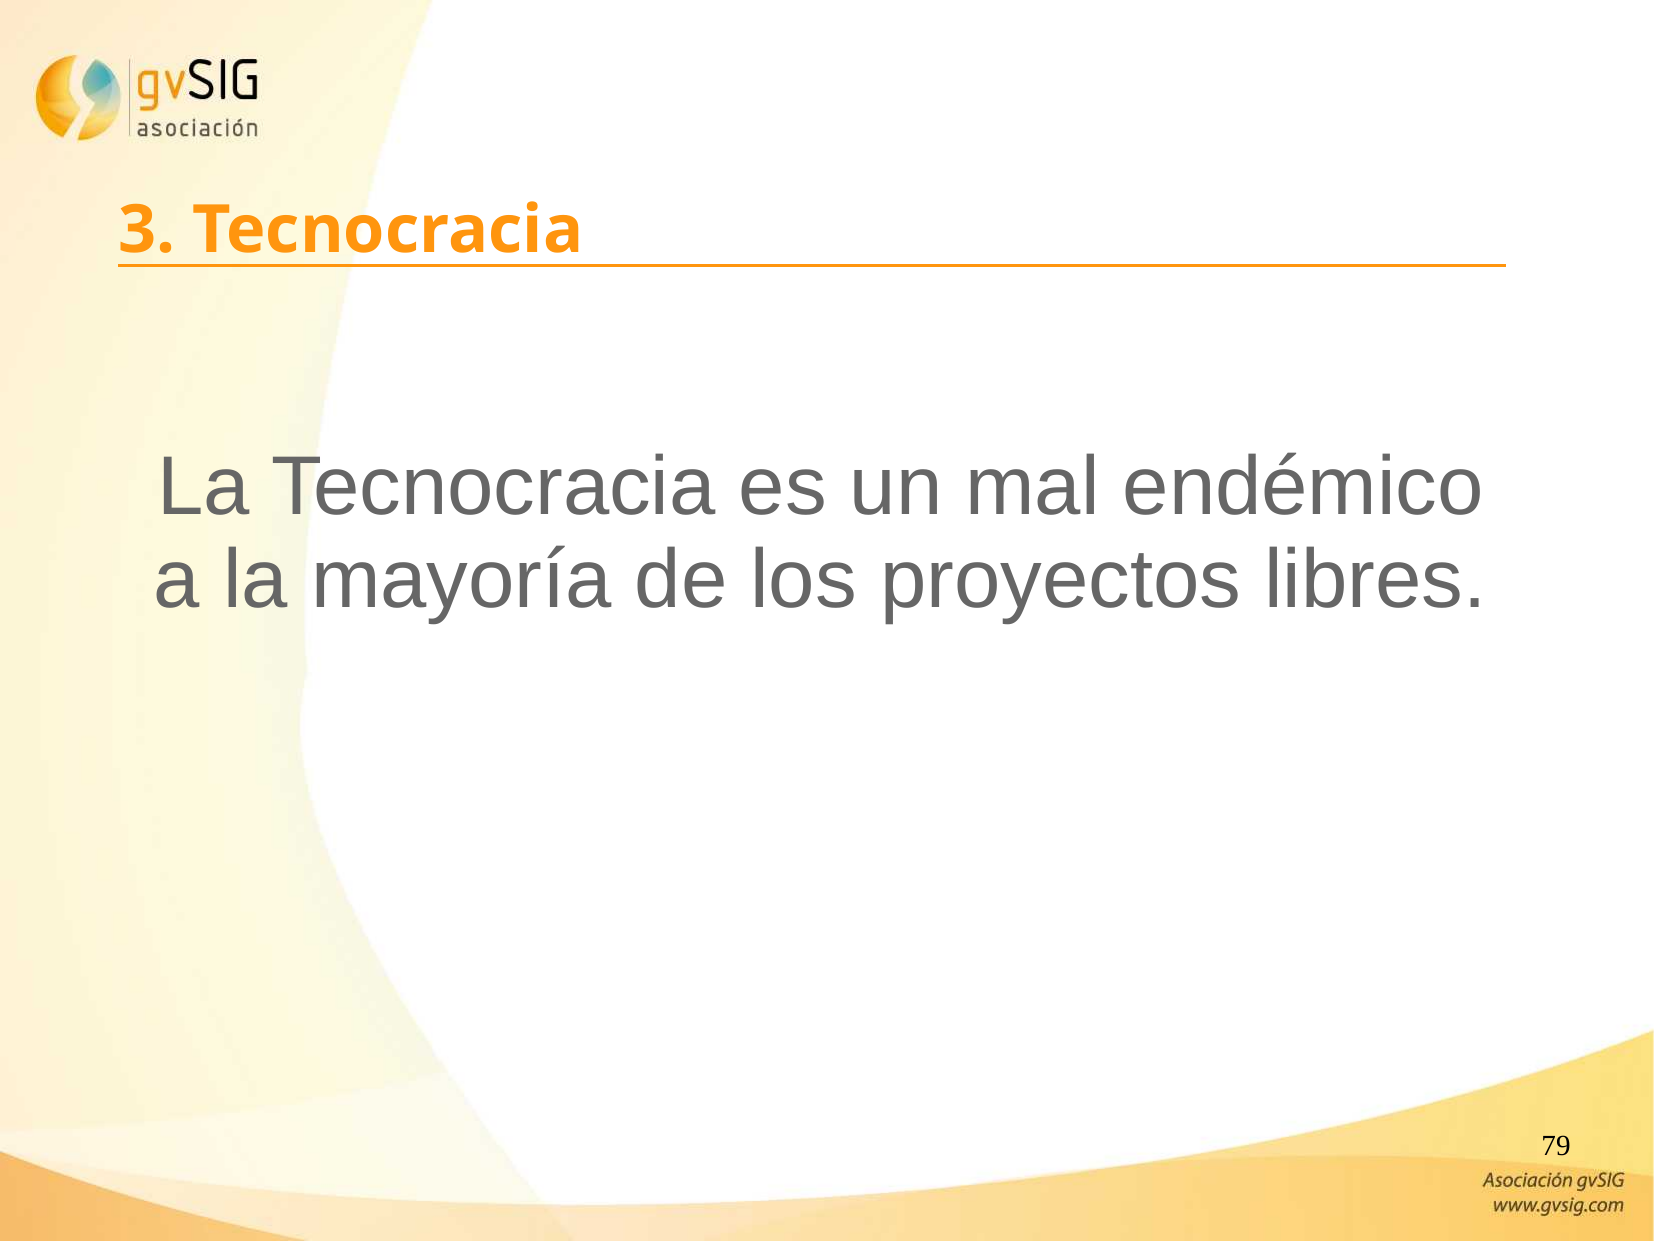

# 3. Tecnocracia
La Tecnocracia es un mal endémico a la mayoría de los proyectos libres.
79